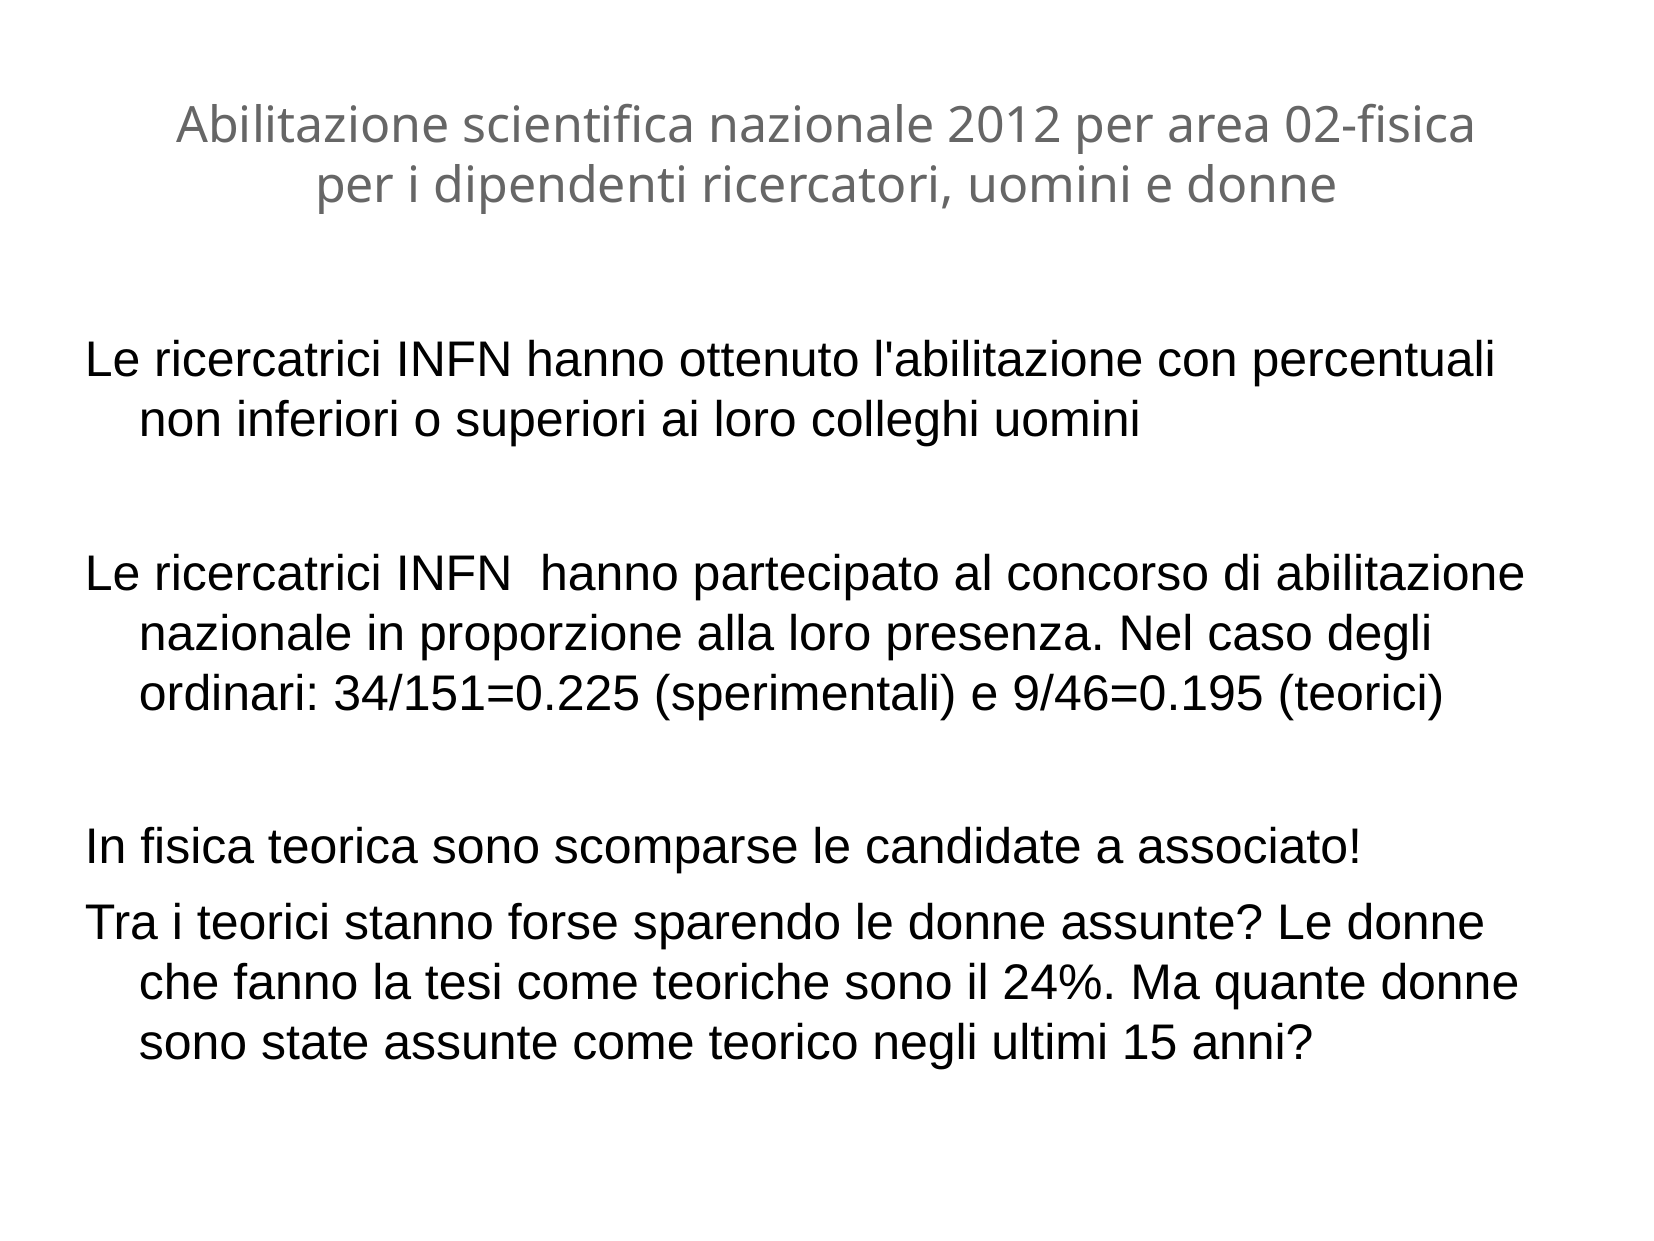

# Abilitazione scientifica nazionale 2012 per area 02-fisica per i dipendenti ricercatori, uomini e donne
Le ricercatrici INFN hanno ottenuto l'abilitazione con percentuali non inferiori o superiori ai loro colleghi uomini
Le ricercatrici INFN hanno partecipato al concorso di abilitazione nazionale in proporzione alla loro presenza. Nel caso degli ordinari: 34/151=0.225 (sperimentali) e 9/46=0.195 (teorici)
In fisica teorica sono scomparse le candidate a associato!
Tra i teorici stanno forse sparendo le donne assunte? Le donne che fanno la tesi come teoriche sono il 24%. Ma quante donne sono state assunte come teorico negli ultimi 15 anni?